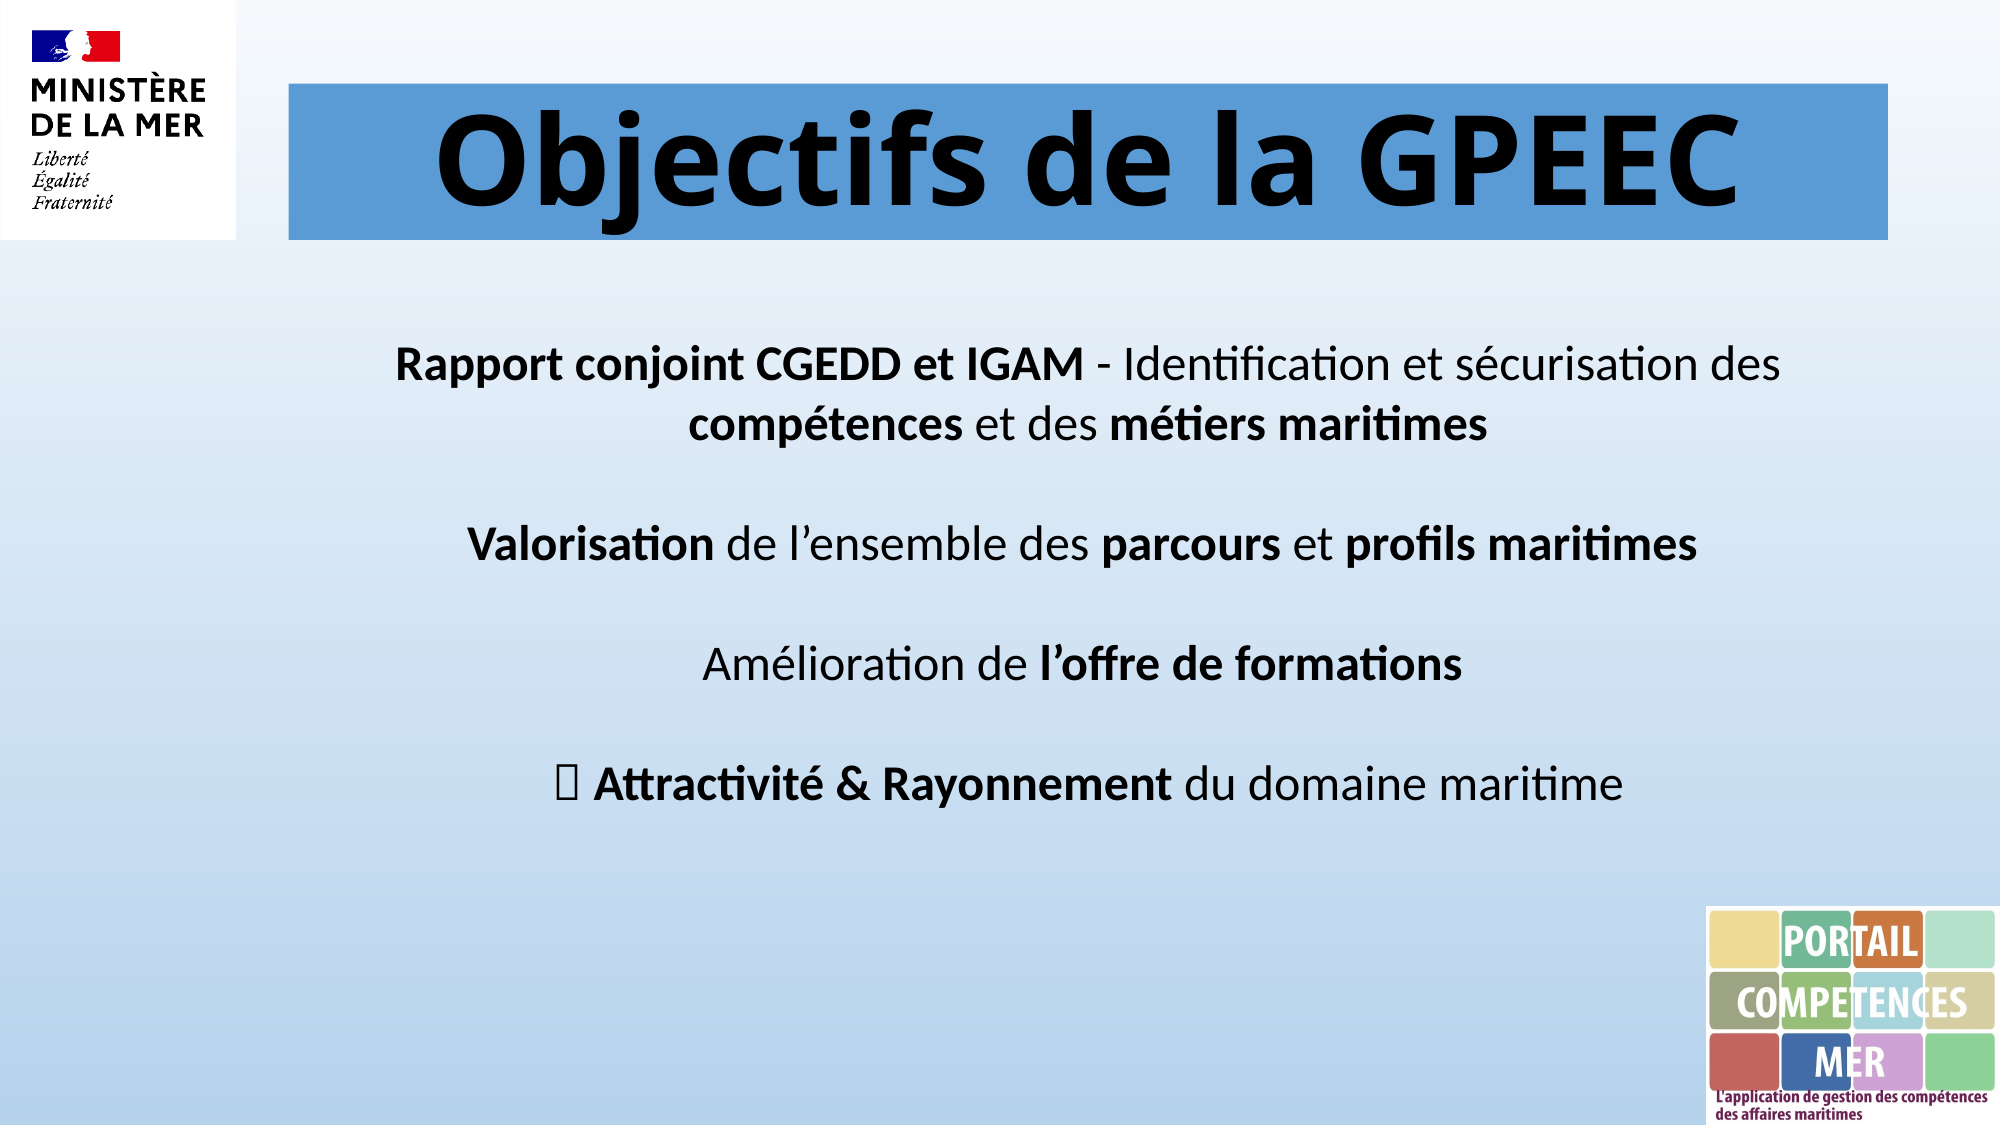

# Objectifs de la GPEEC
Rapport conjoint CGEDD et IGAM - Identification et sécurisation des compétences et des métiers maritimes
Valorisation de l’ensemble des parcours et profils maritimes
Amélioration de l’offre de formations
 Attractivité & Rayonnement du domaine maritime